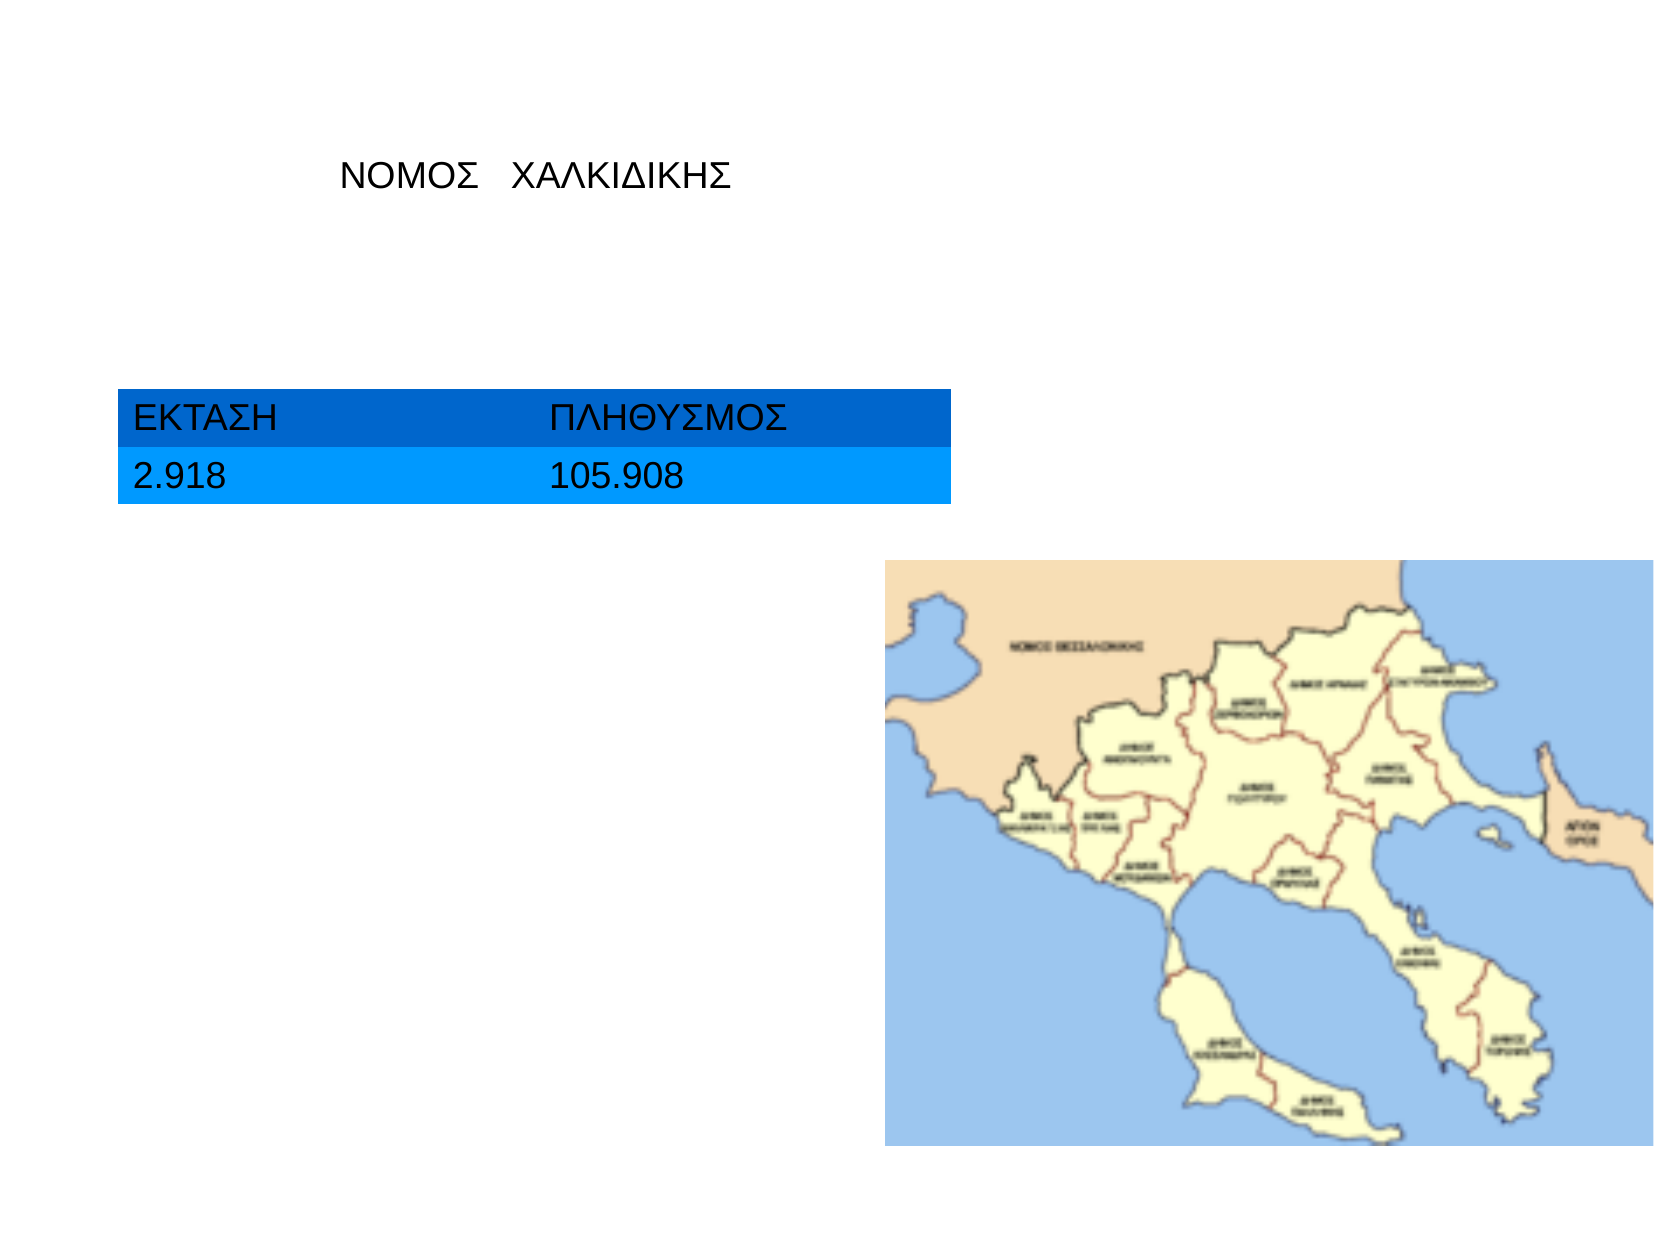

ΝΟΜΟΣ ΧΑΛΚΙΔΙΚΗΣ
| ΕΚΤΑΣΗ | ΠΛΗΘΥΣΜΟΣ |
| --- | --- |
| 2.918 | 105.908 |